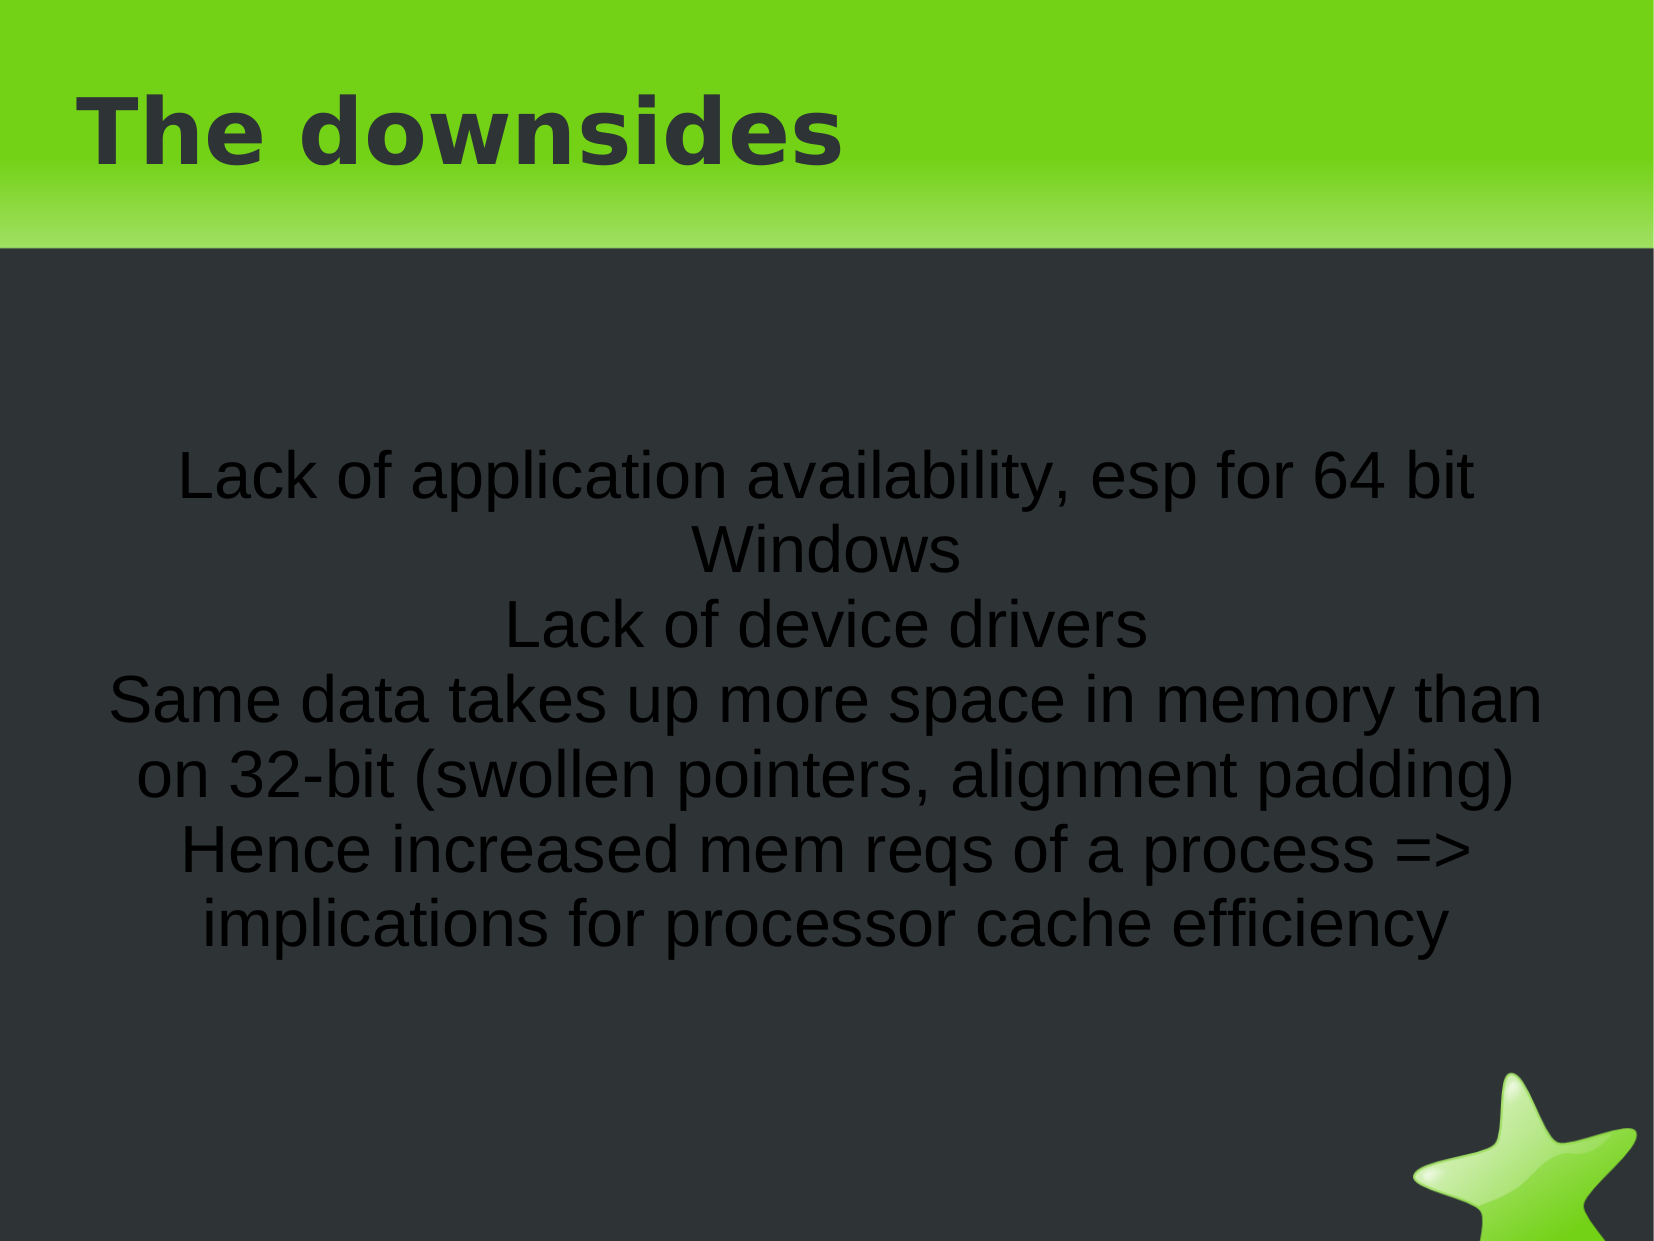

# The downsides
Lack of application availability, esp for 64 bit Windows
Lack of device drivers
Same data takes up more space in memory than on 32-bit (swollen pointers, alignment padding)
Hence increased mem reqs of a process => implications for processor cache efficiency